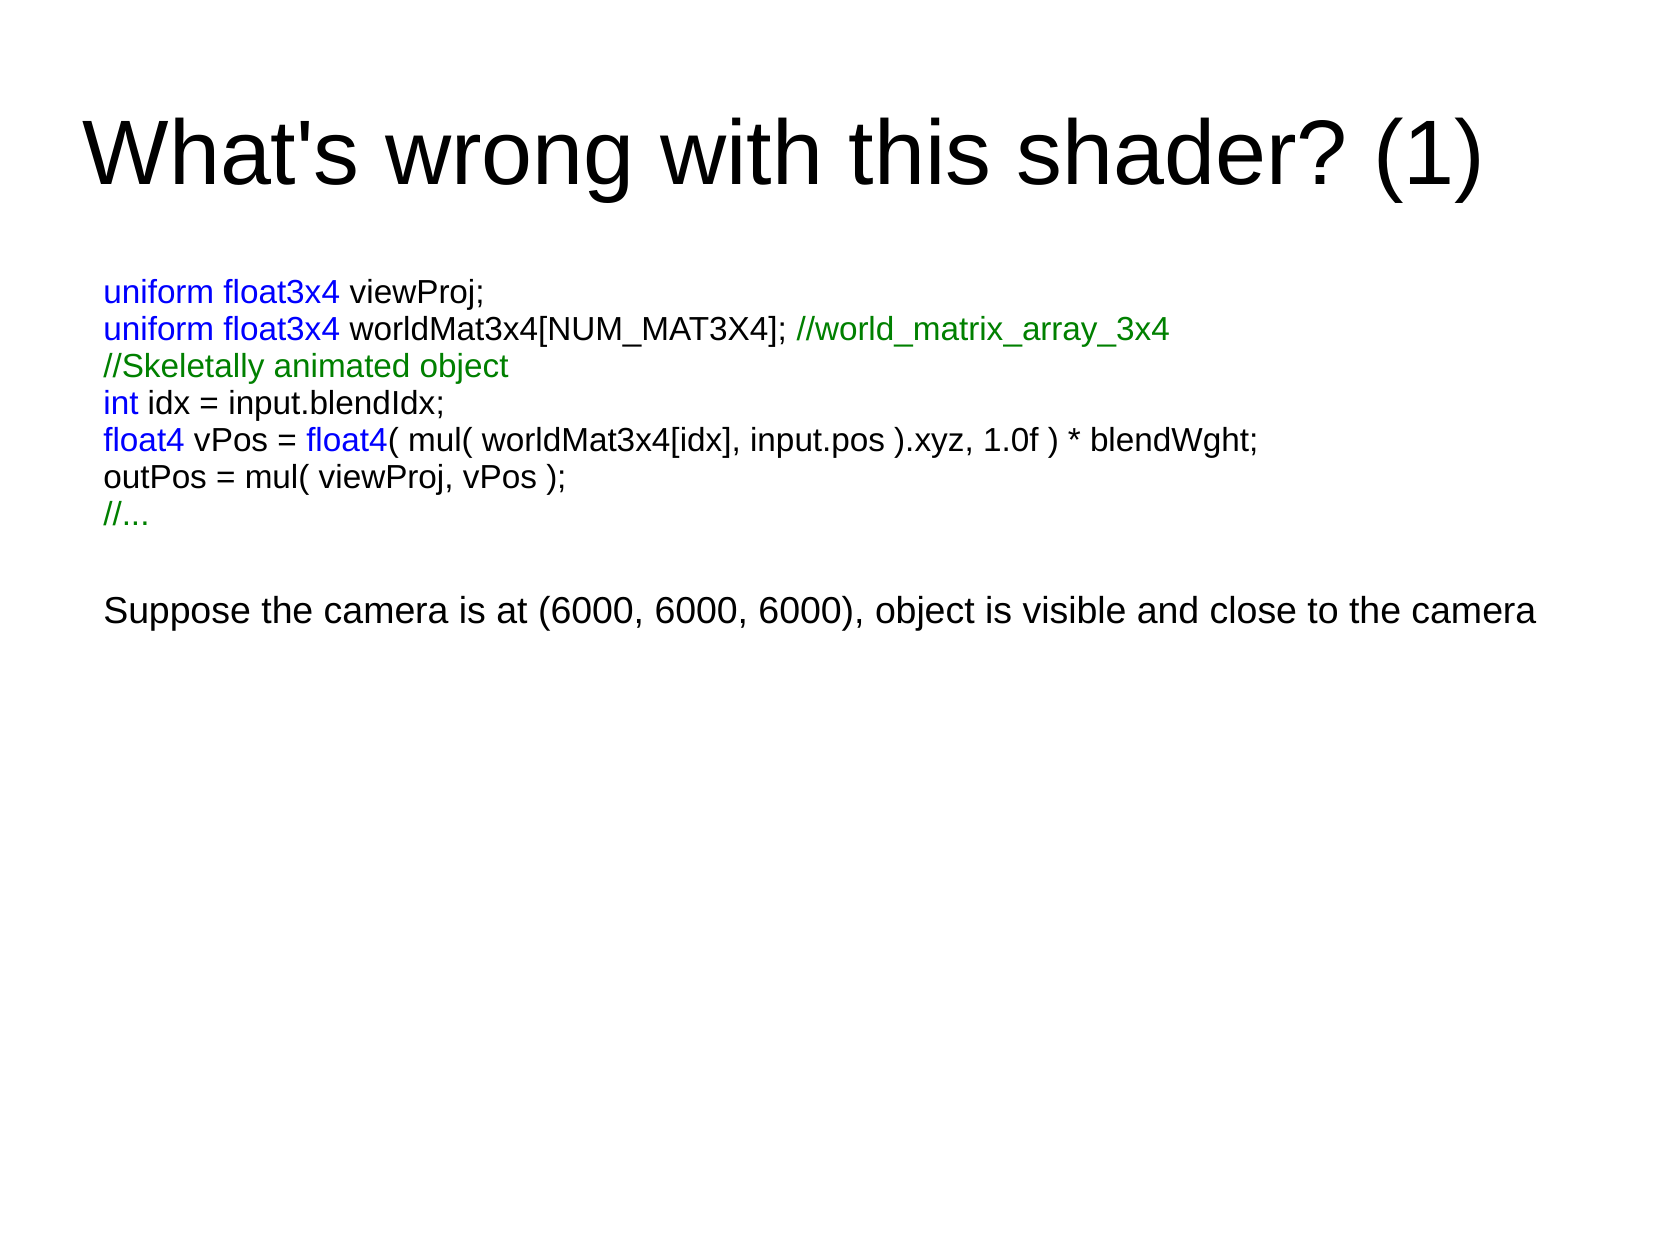

# What's wrong with this shader? (1)
uniform float3x4 viewProj;
uniform float3x4 worldMat3x4[NUM_MAT3X4]; //world_matrix_array_3x4
//Skeletally animated object
int idx = input.blendIdx;
float4 vPos = float4( mul( worldMat3x4[idx], input.pos ).xyz, 1.0f ) * blendWght;
outPos = mul( viewProj, vPos );
//...
Suppose the camera is at (6000, 6000, 6000), object is visible and close to the camera